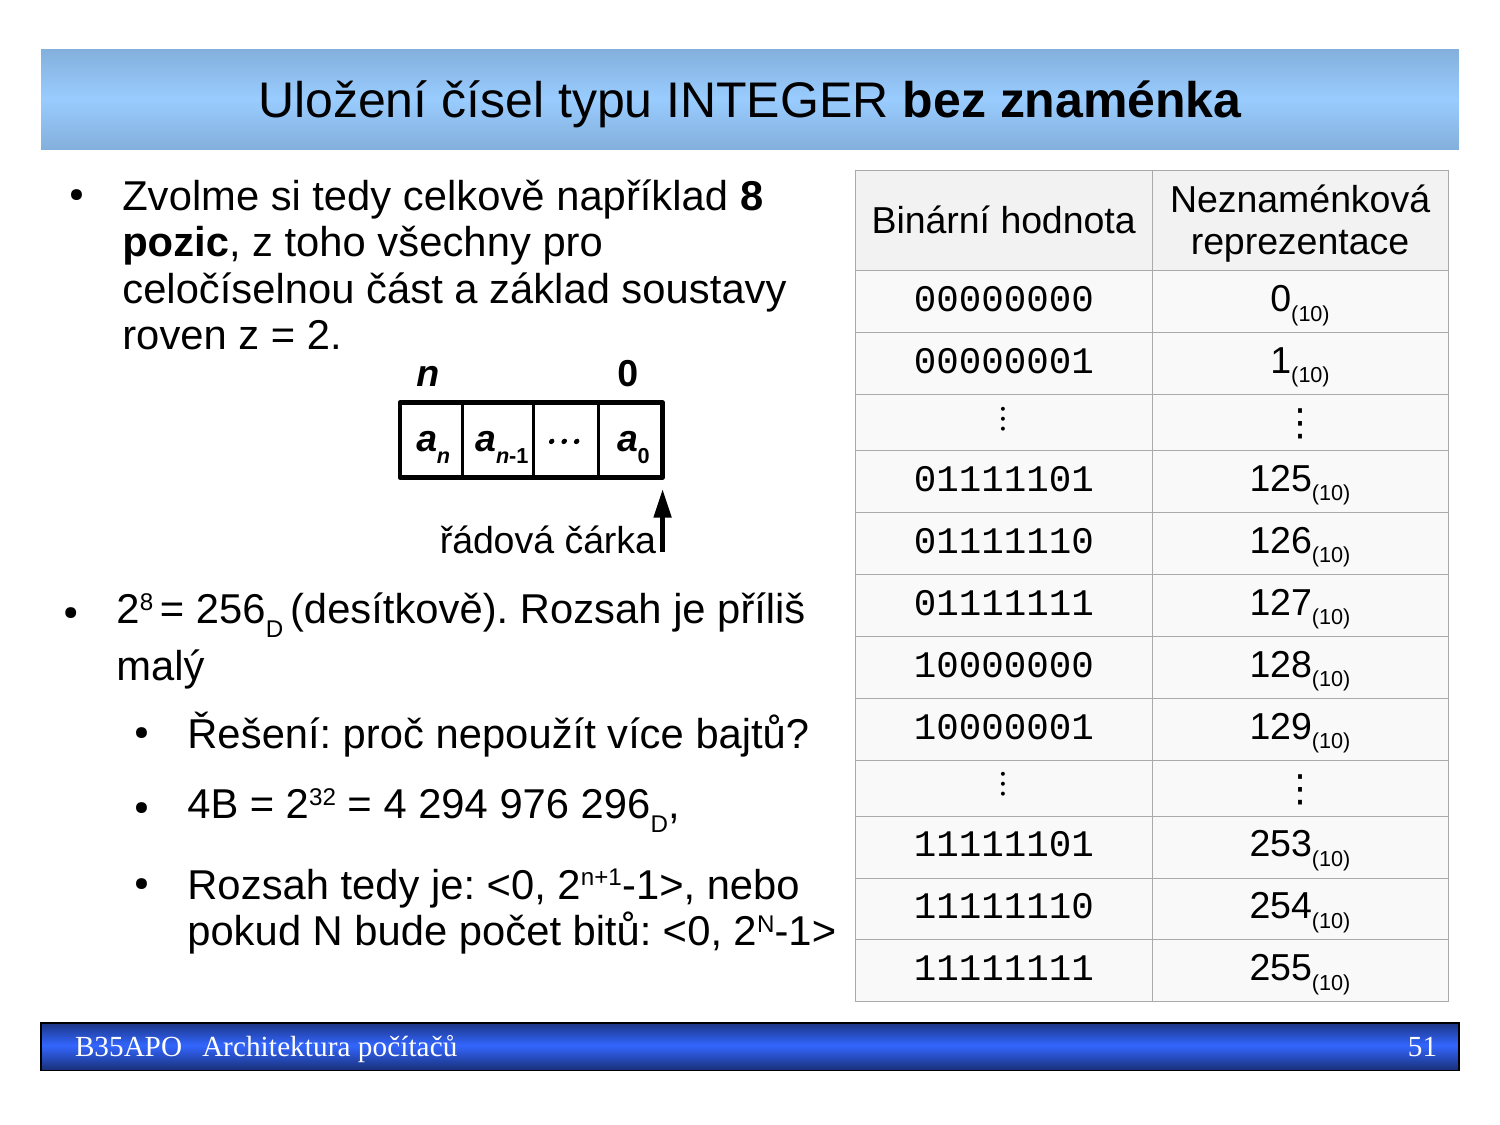

# Uložení čísel typu INTEGER bez znaménka
| Binární hodnota | Neznaménková reprezentace |
| --- | --- |
| 00000000 | 0(10) |
| 00000001 | 1(10) |
| ⋮ | ⋮ |
| 01111101 | 125(10) |
| 01111110 | 126(10) |
| 01111111 | 127(10) |
| 10000000 | 128(10) |
| 10000001 | 129(10) |
| ⋮ | ⋮ |
| 11111101 | 253(10) |
| 11111110 | 254(10) |
| 11111111 | 255(10) |
Zvolme si tedy celkově například 8 pozic, z toho všechny pro celočíselnou část a základ soustavy roven z = 2.
n
0
an
an-1
…
a0
řádová čárka
28 = 256D (desítkově). Rozsah je příliš malý
Řešení: proč nepoužít více bajtů?
4B = 232 = 4 294 976 296D,
Rozsah tedy je: <0, 2n+1-1>, nebo pokud N bude počet bitů: <0, 2N-1>
B35APO Architektura počítačů
51